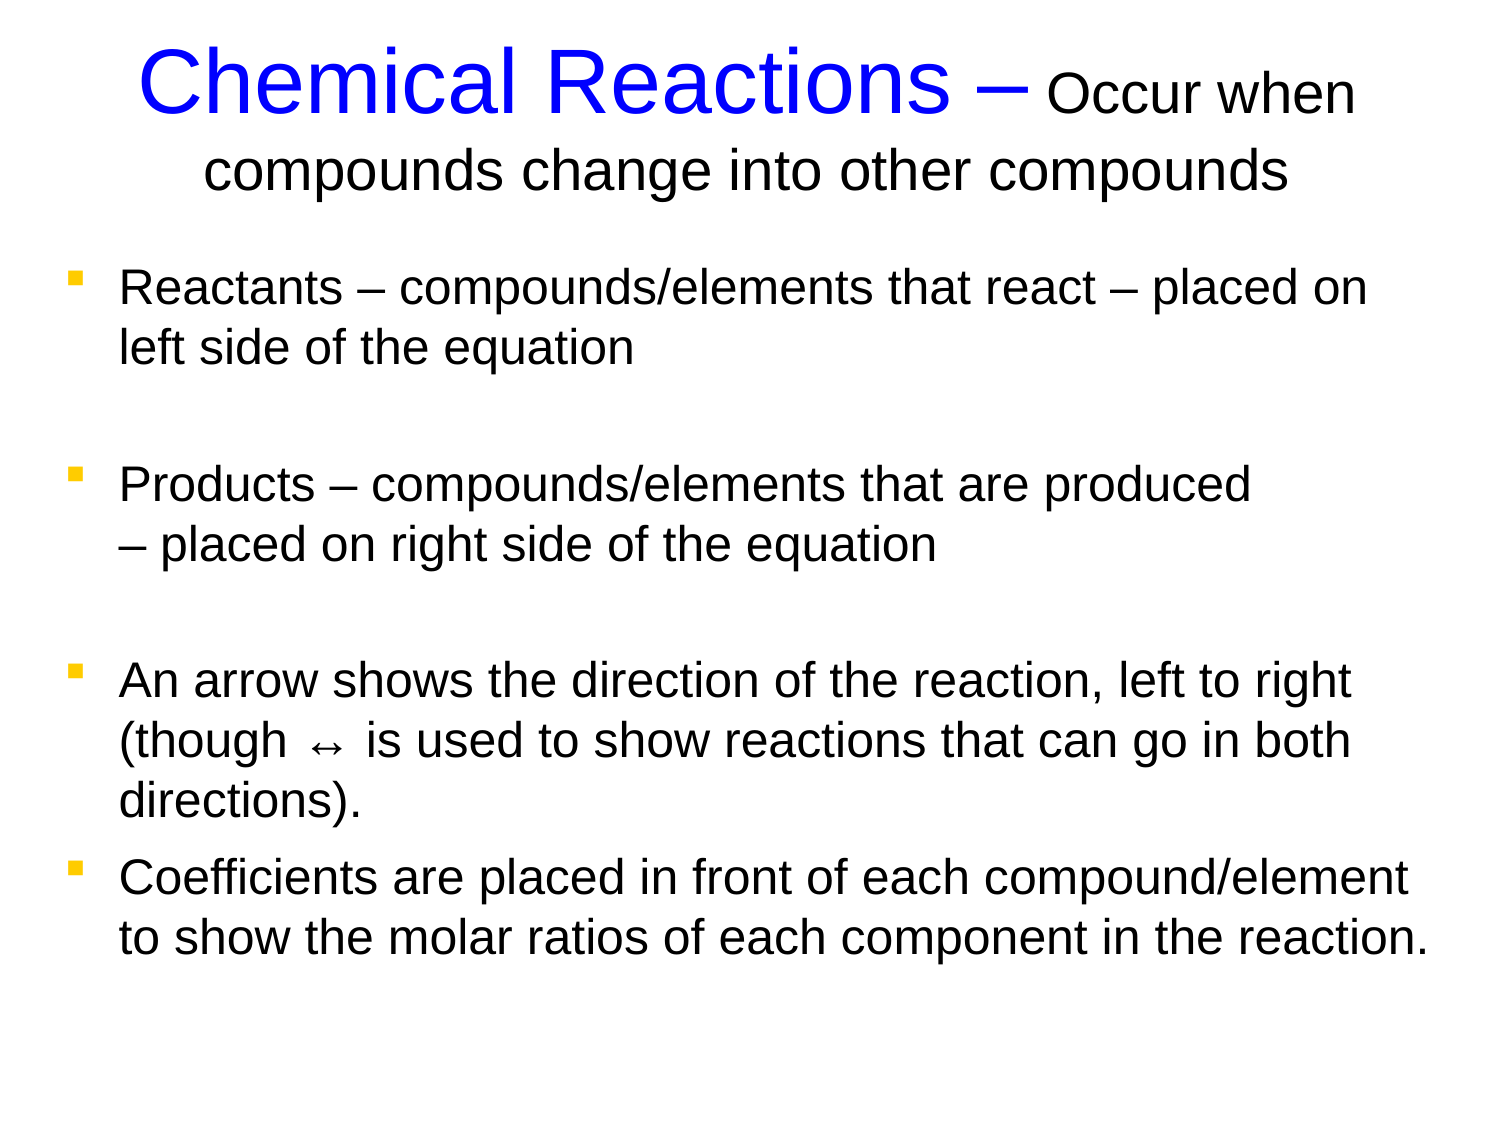

# Chemical Reactions – Occur when compounds change into other compounds
Reactants – compounds/elements that react – placed on left side of the equation
Products – compounds/elements that are produced
– placed on right side of the equation
An arrow shows the direction of the reaction, left to right (though ↔ is used to show reactions that can go in both directions).
Coefficients are placed in front of each compound/element to show the molar ratios of each component in the reaction.